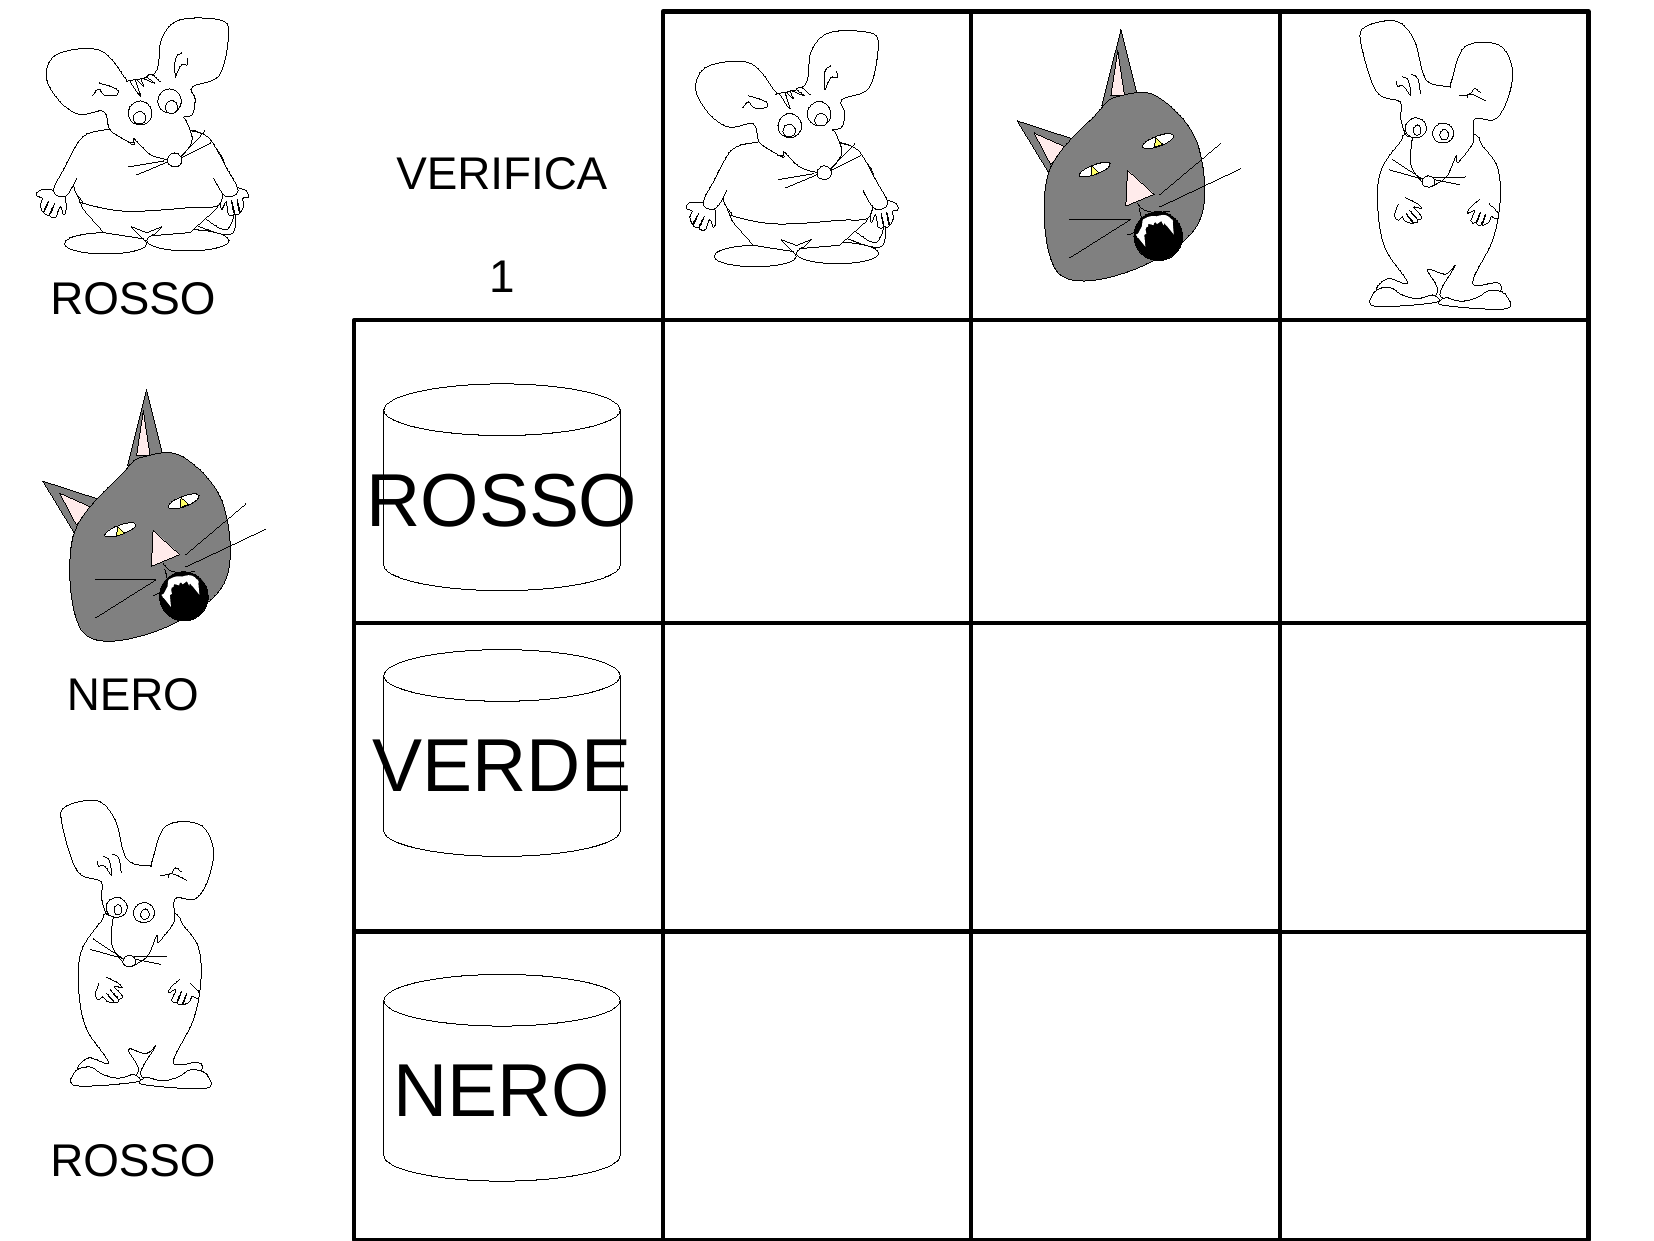

VERIFICA
1
ROSSO
ROSSO
VERDE
NERO
NERO
ROSSO